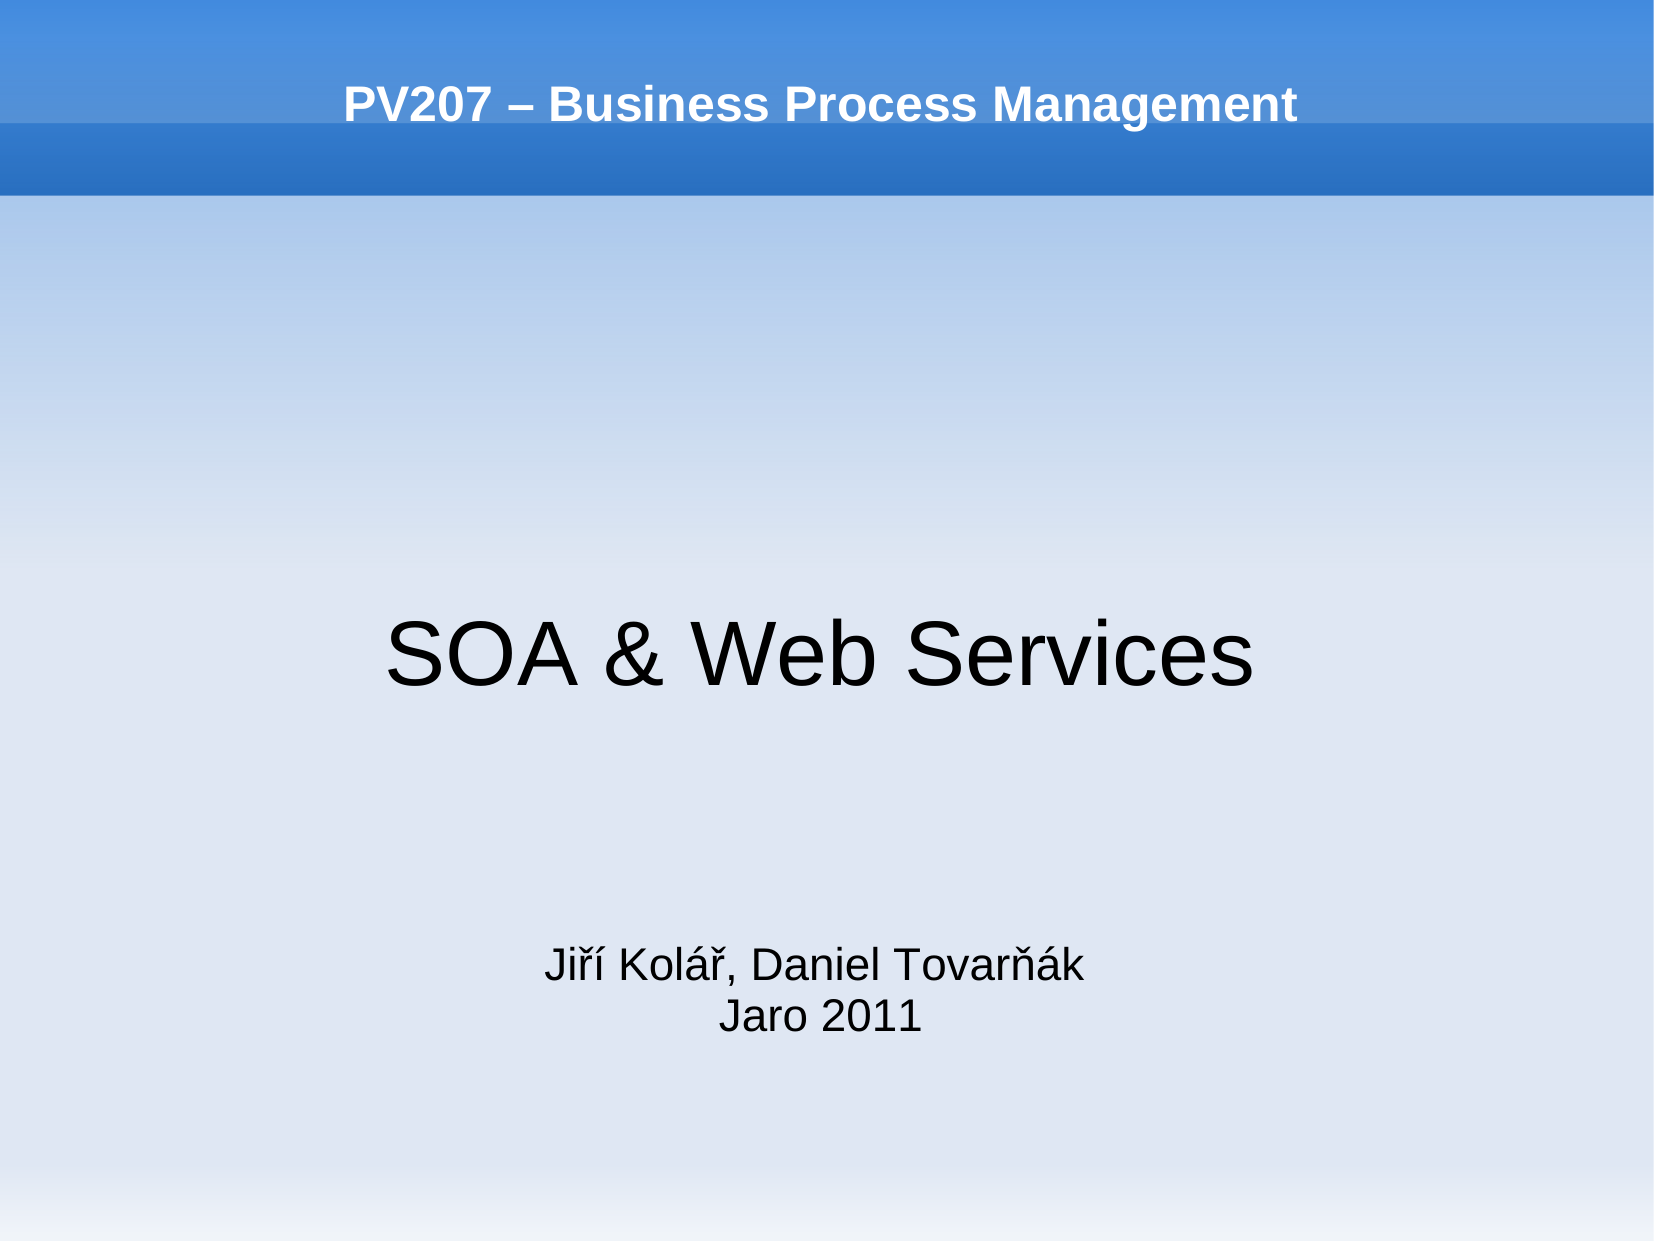

# PV207 – Business Process Management
SOA & Web Services
Jiří Kolář, Daniel Tovarňák
Jaro 2011